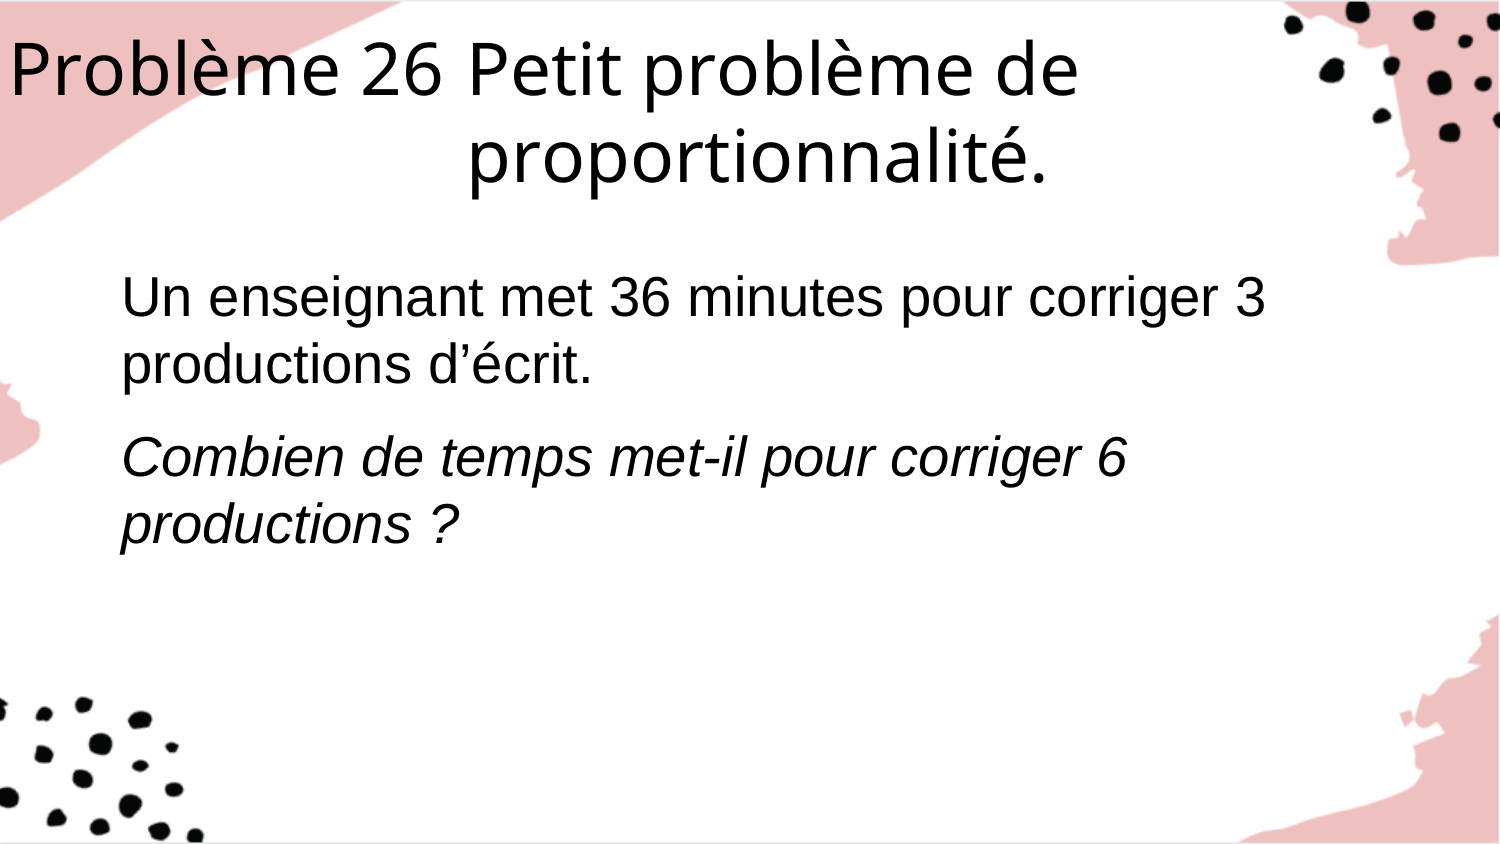

Problème 26
Petit problème de proportionnalité.
Un enseignant met 36 minutes pour corriger 3 productions d’écrit.
Combien de temps met-il pour corriger 6 productions ?